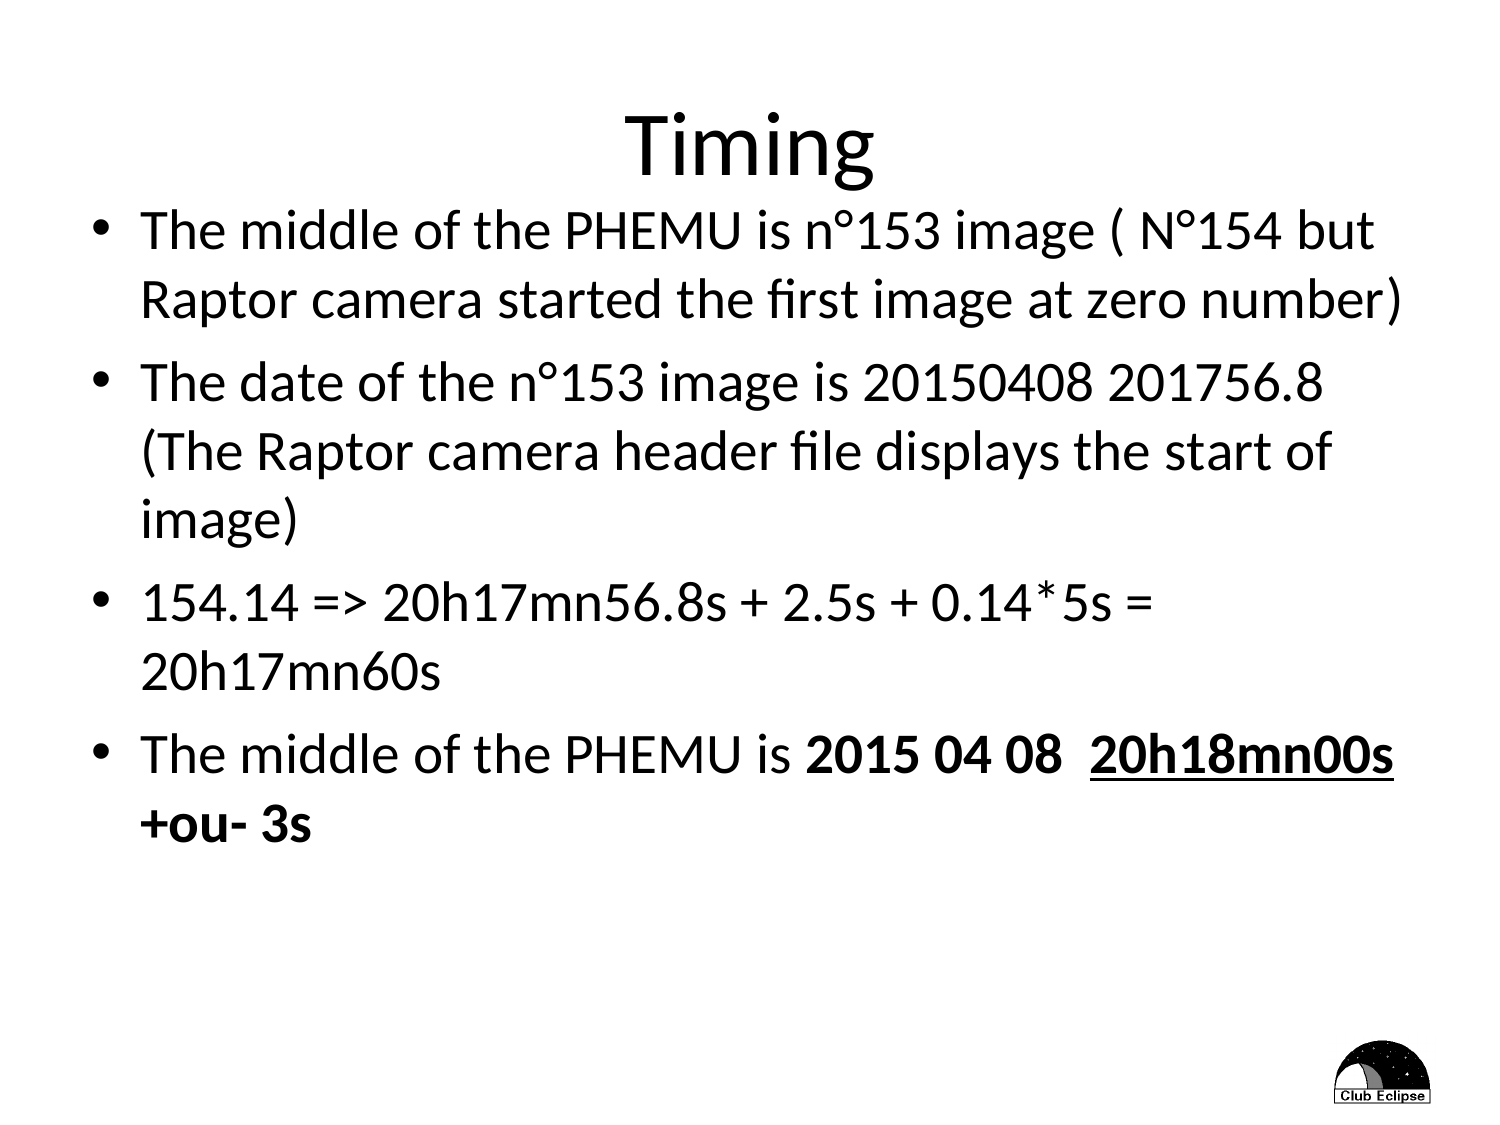

# Timing
The middle of the PHEMU is n°153 image ( N°154 but Raptor camera started the first image at zero number)
The date of the n°153 image is 20150408 201756.8 (The Raptor camera header file displays the start of image)
154.14 => 20h17mn56.8s + 2.5s + 0.14*5s = 20h17mn60s
The middle of the PHEMU is 2015 04 08 20h18mn00s +ou- 3s